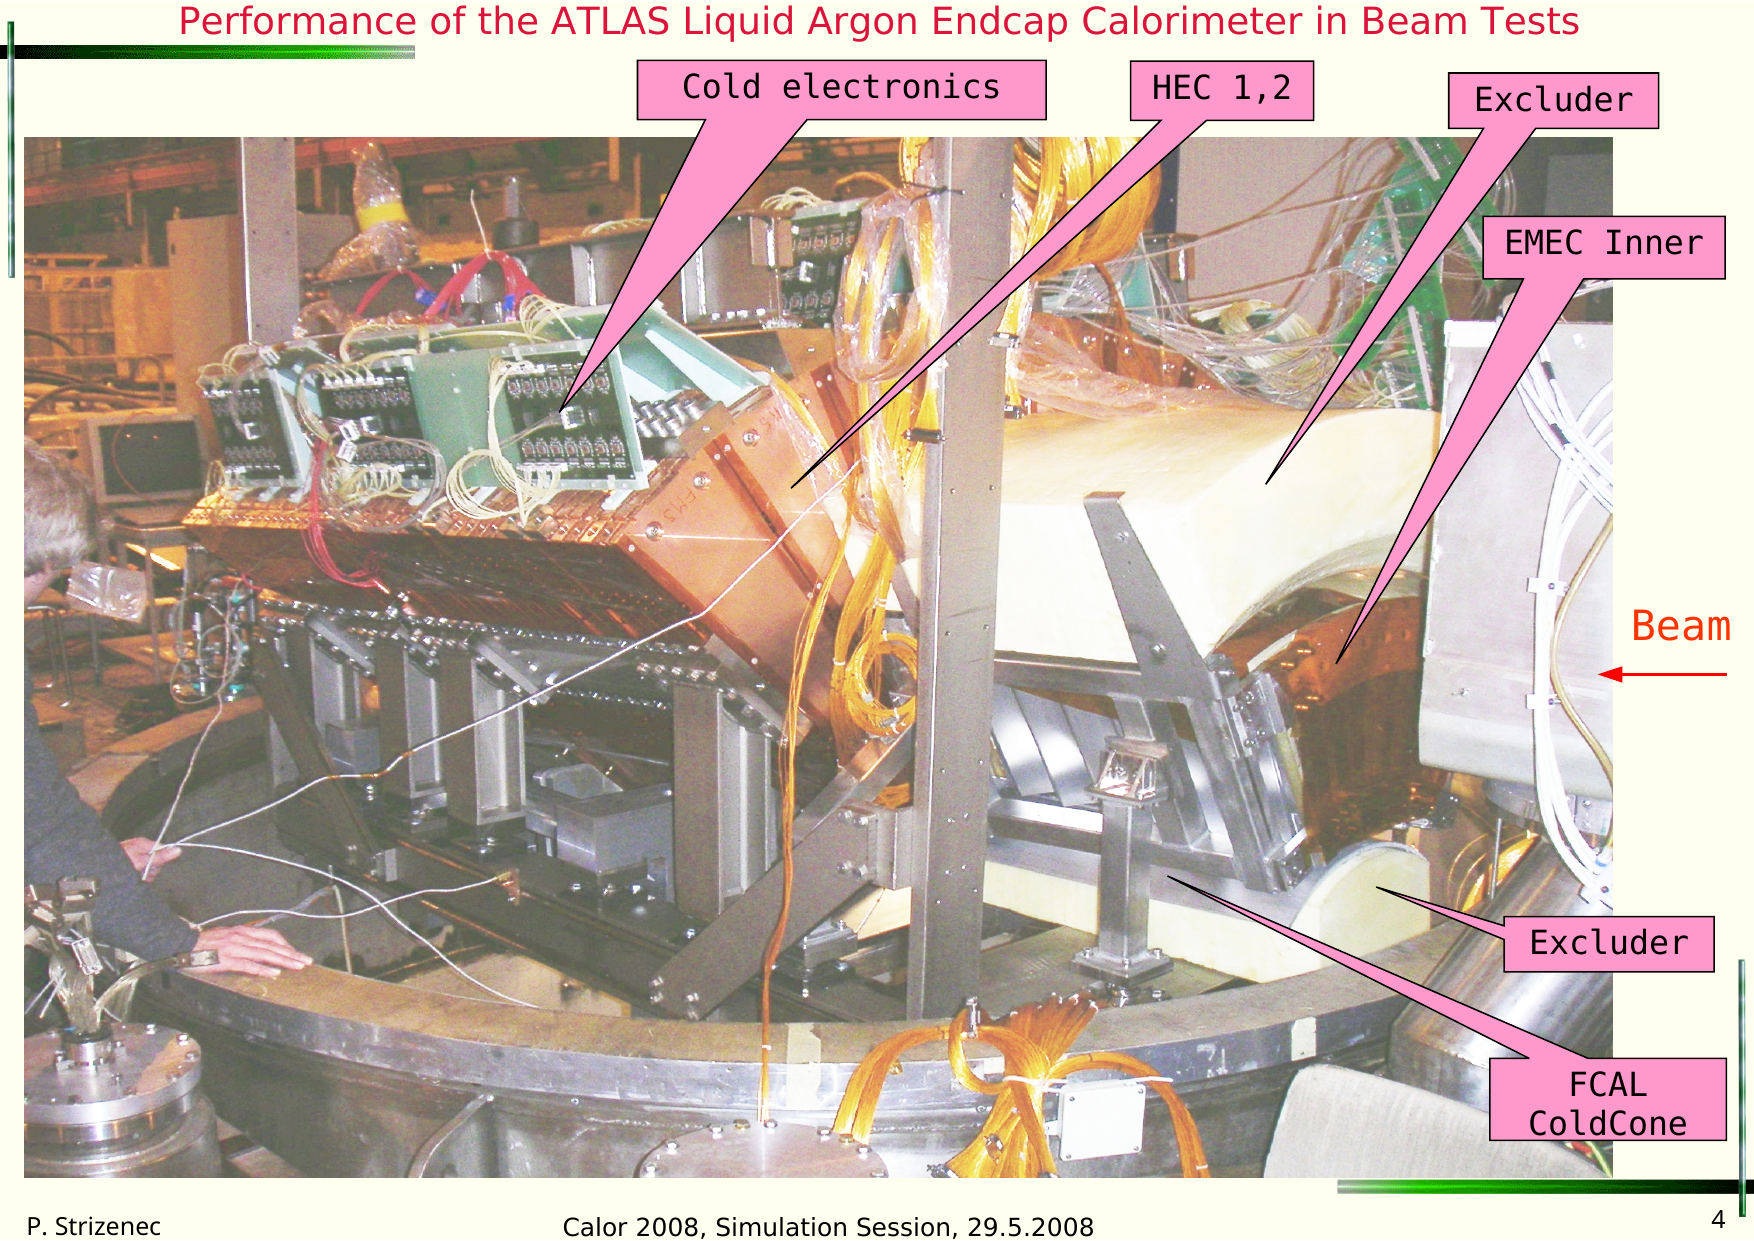

Performance of the ATLAS Liquid Argon Endcap Calorimeter in Beam Tests
Cold electronics
HEC 1,2
Excluder
EMEC Inner
Beam
Excluder
FCAL ColdCone
P. Strizenec
Calor 2008, Simulation Session, 29.5.2008